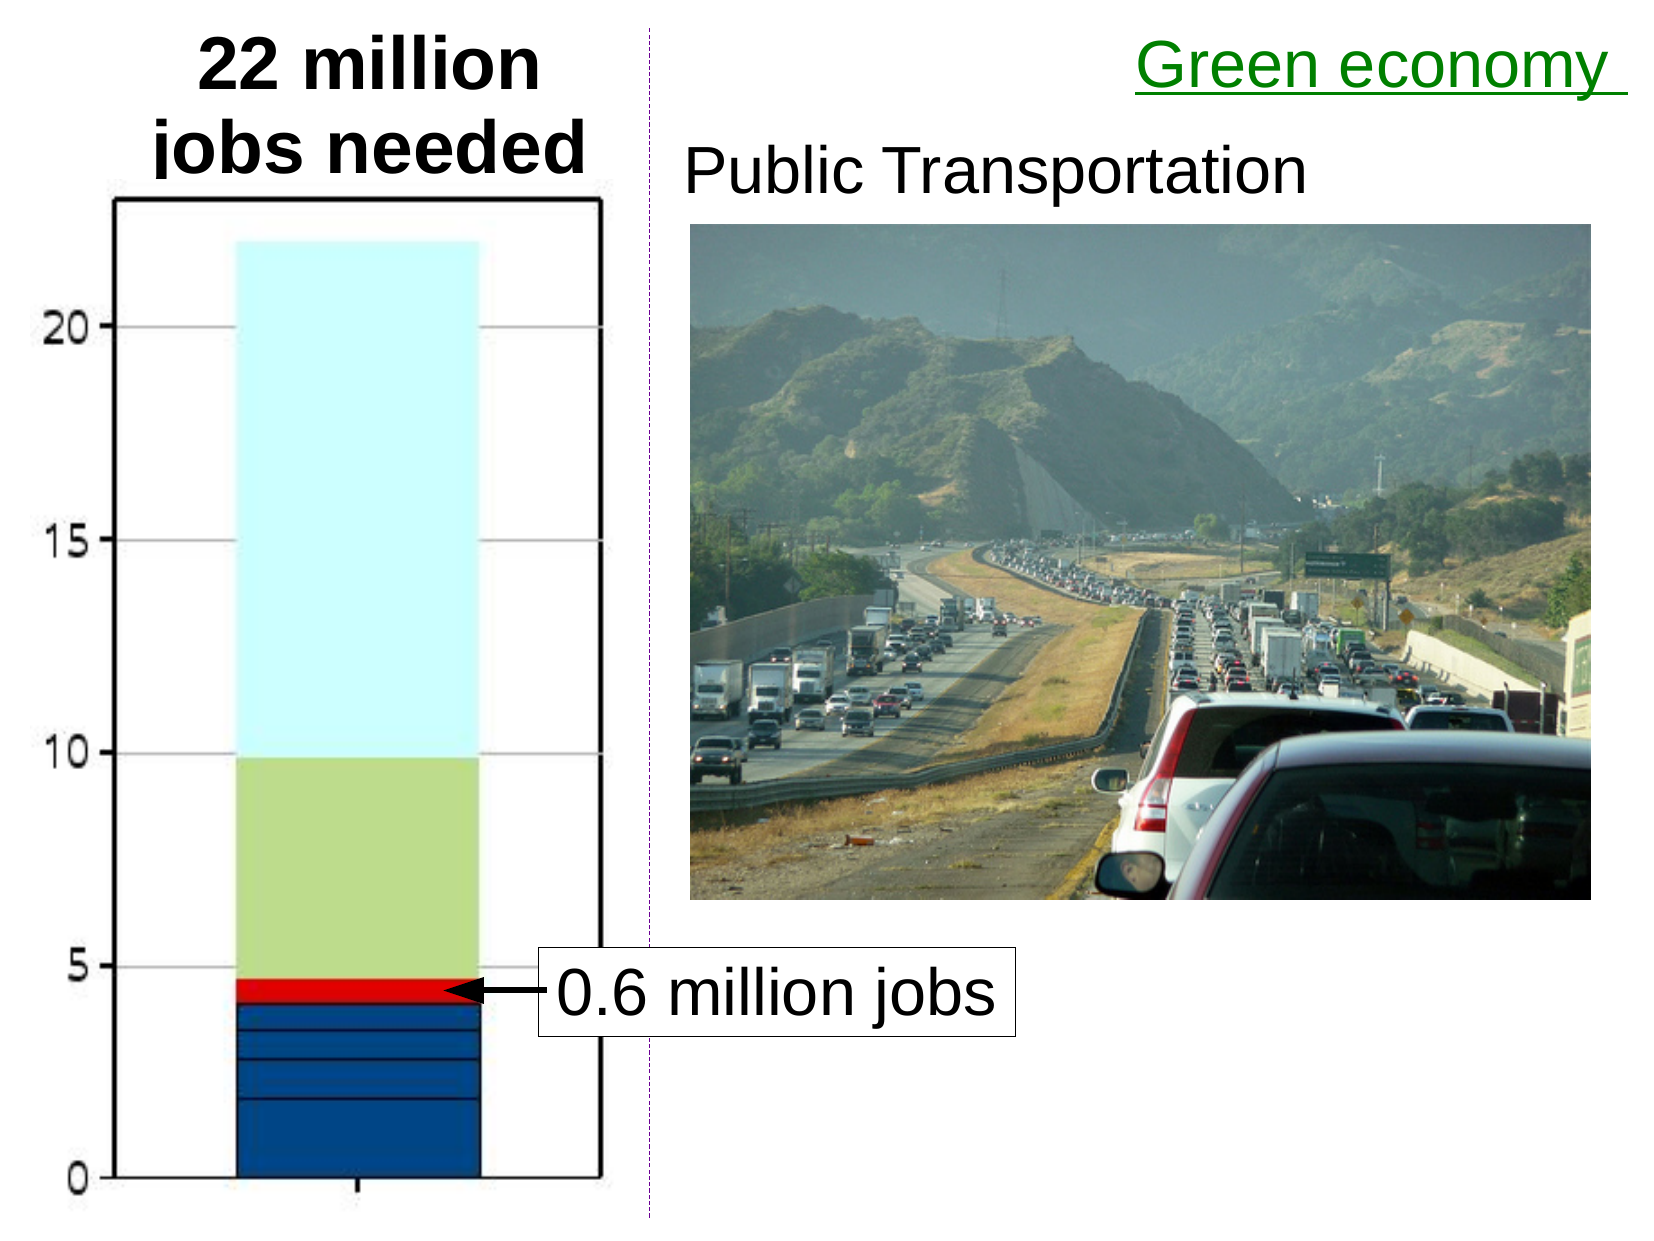

22 million
jobs needed
Green economy
Public Transportation
0.6 million jobs